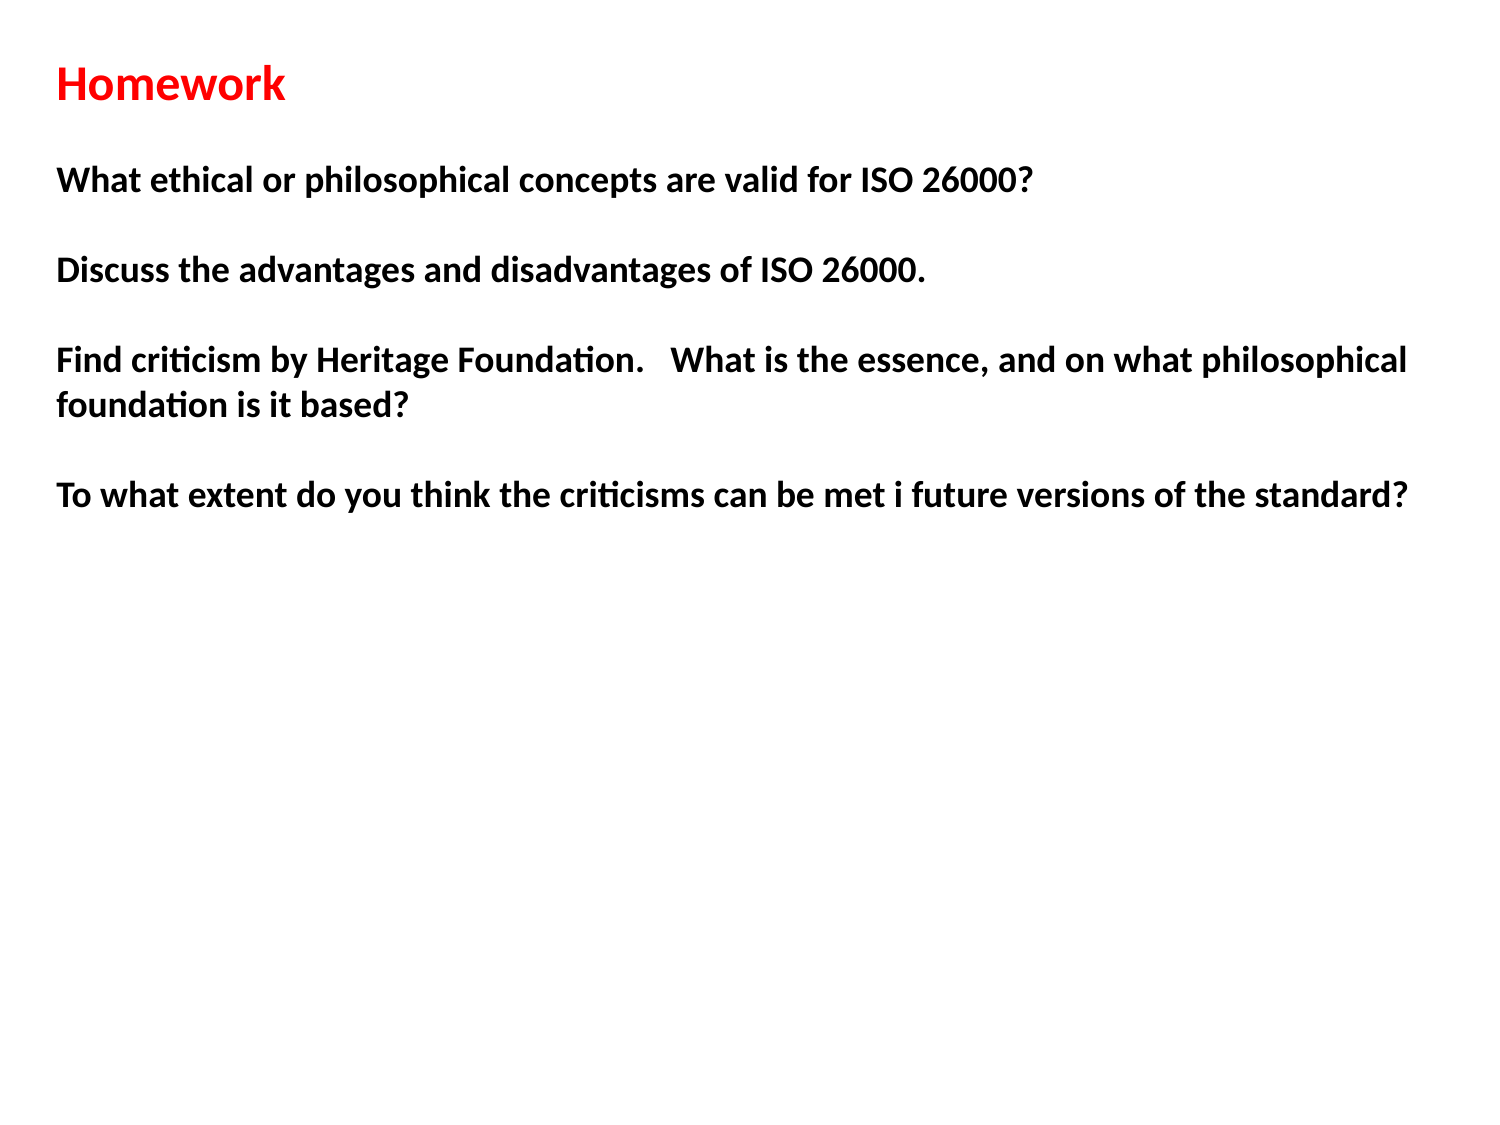

Homework
What ethical or philosophical concepts are valid for ISO 26000?
Discuss the advantages and disadvantages of ISO 26000.
Find criticism by Heritage Foundation. What is the essence, and on what philosophical foundation is it based?
To what extent do you think the criticisms can be met i future versions of the standard?